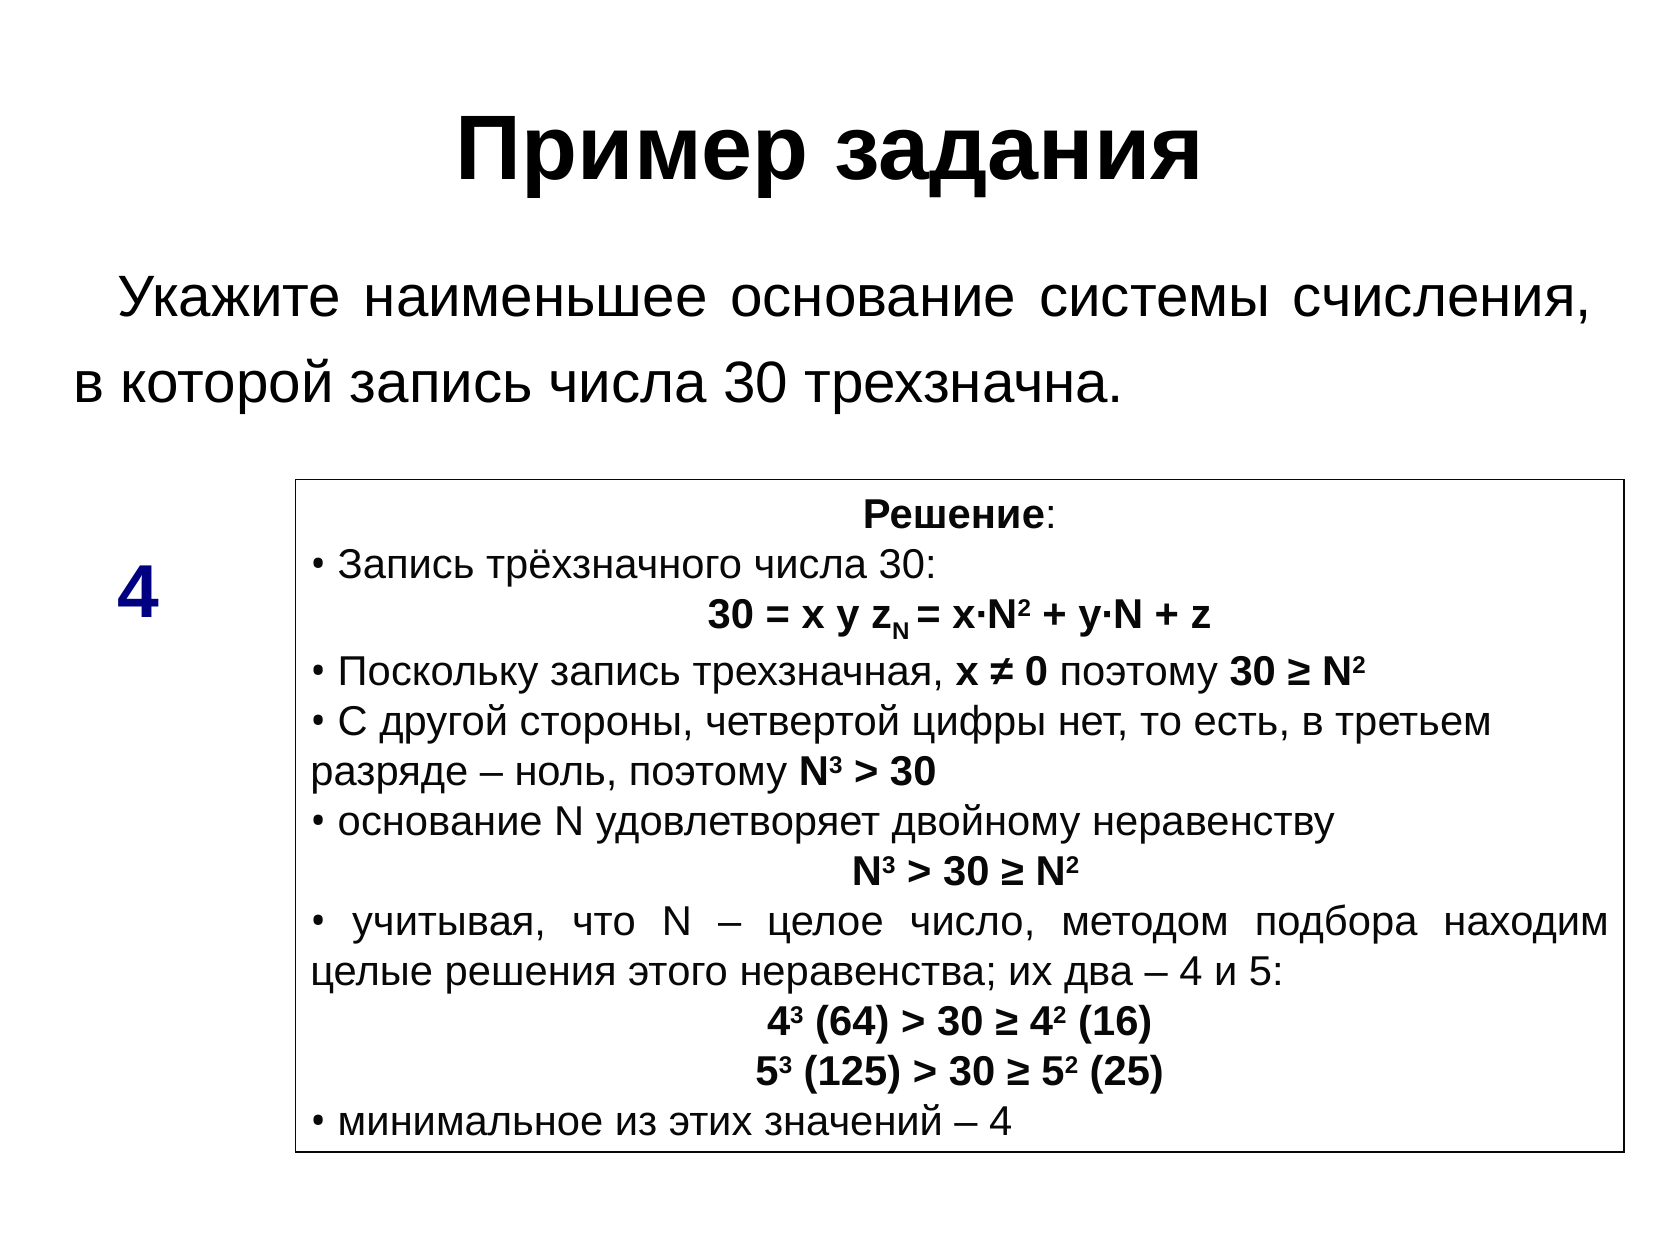

# Пример задания
Укажите наименьшее основание системы счисления, в которой запись числа 30 трехзначна.
4
Решение:
 Запись трёхзначного числа 30:
30 = x y zN = x∙N2 + y∙N + z
 Поскольку запись трехзначная, x ≠ 0 поэтому 30 ≥ N2
 C другой стороны, четвертой цифры нет, то есть, в третьем разряде – ноль, поэтому N3 > 30
 основание N удовлетворяет двойному неравенству
 N3 > 30 ≥ N2
 учитывая, что N – целое число, методом подбора находим целые решения этого неравенства; их два – 4 и 5:
43 (64) > 30 ≥ 42 (16)
53 (125) > 30 ≥ 52 (25)
 минимальное из этих значений – 4